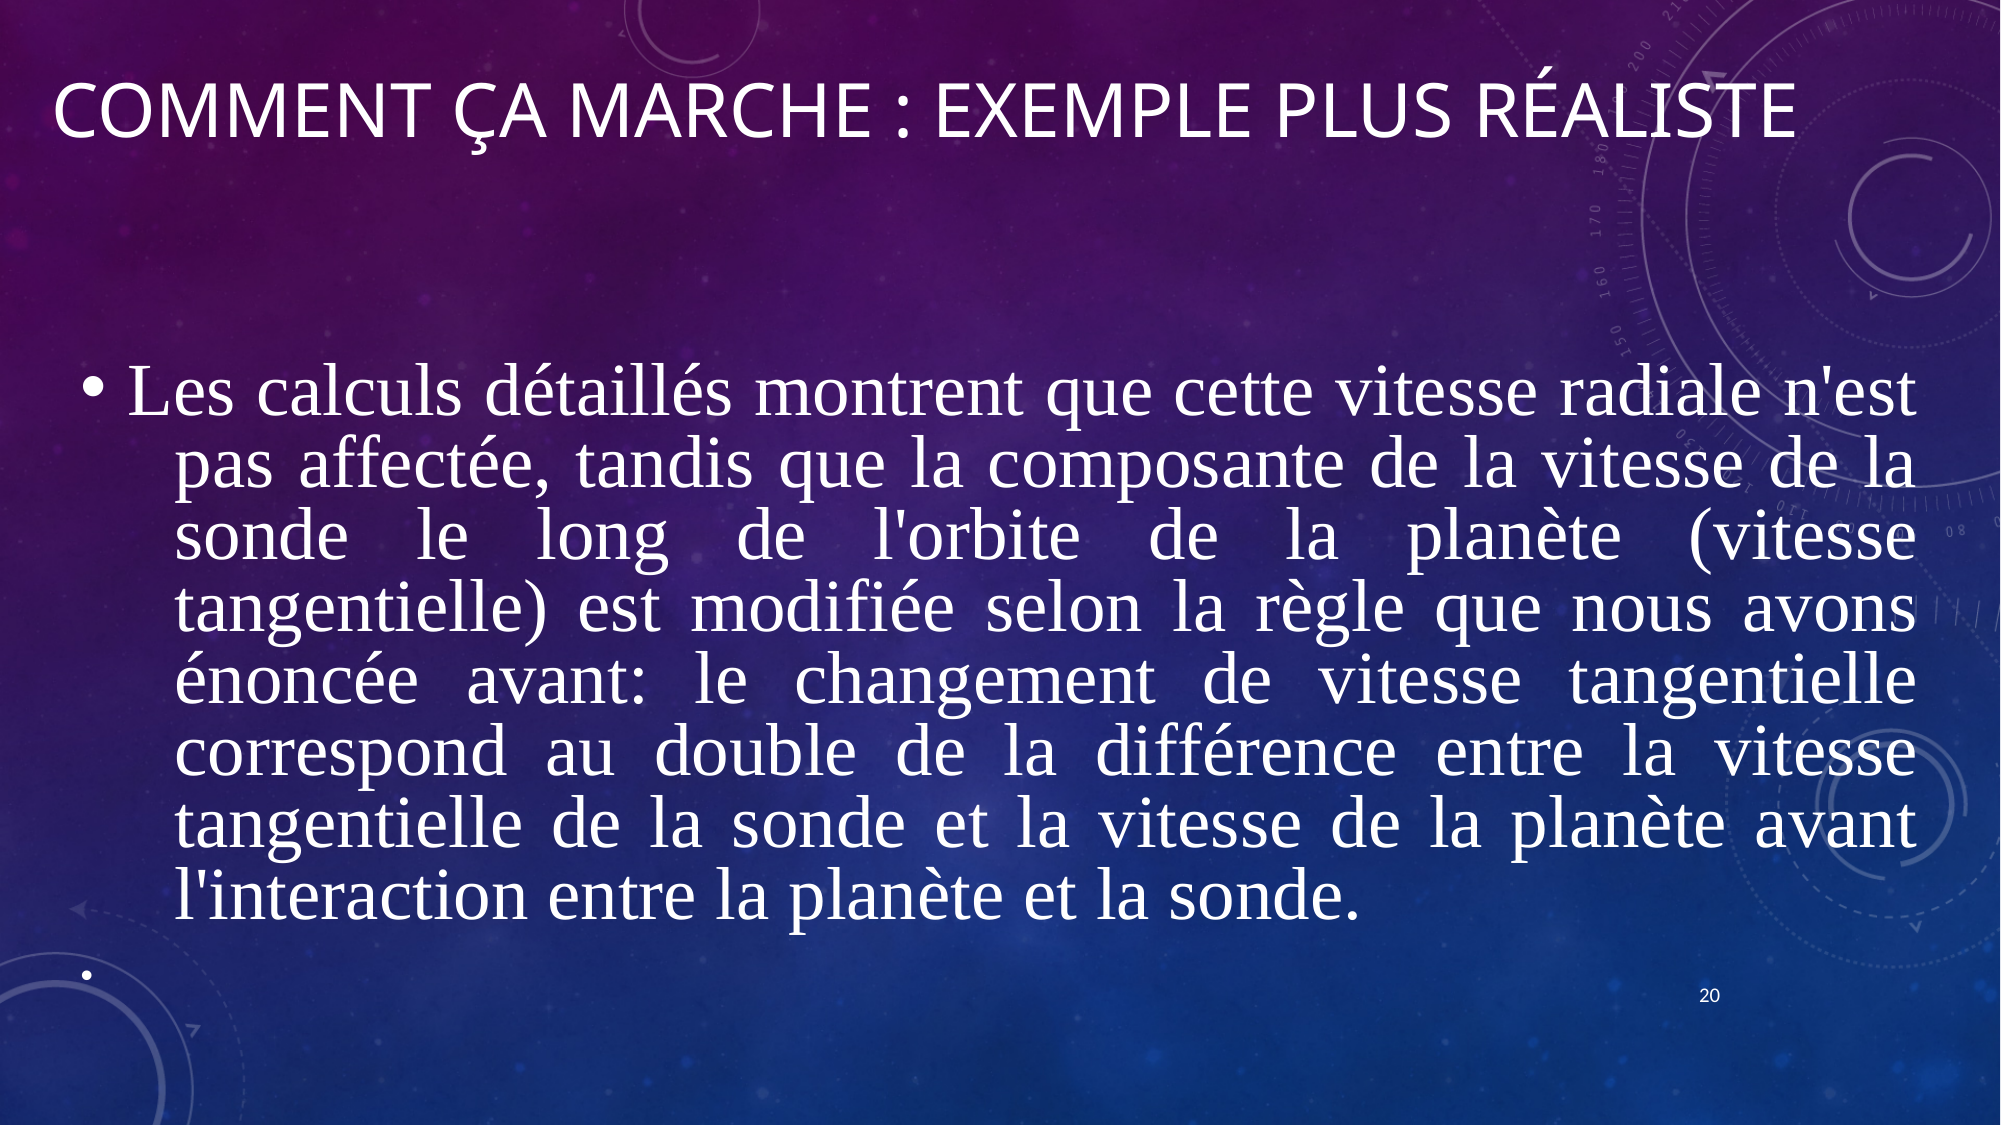

# Comment ça marche : exemple plus réaliste
Les calculs détaillés montrent que cette vitesse radiale n'est pas affectée, tandis que la composante de la vitesse de la sonde le long de l'orbite de la planète (vitesse tangentielle) est modifiée selon la règle que nous avons énoncée avant: le changement de vitesse tangentielle correspond au double de la différence entre la vitesse tangentielle de la sonde et la vitesse de la planète avant l'interaction entre la planète et la sonde.